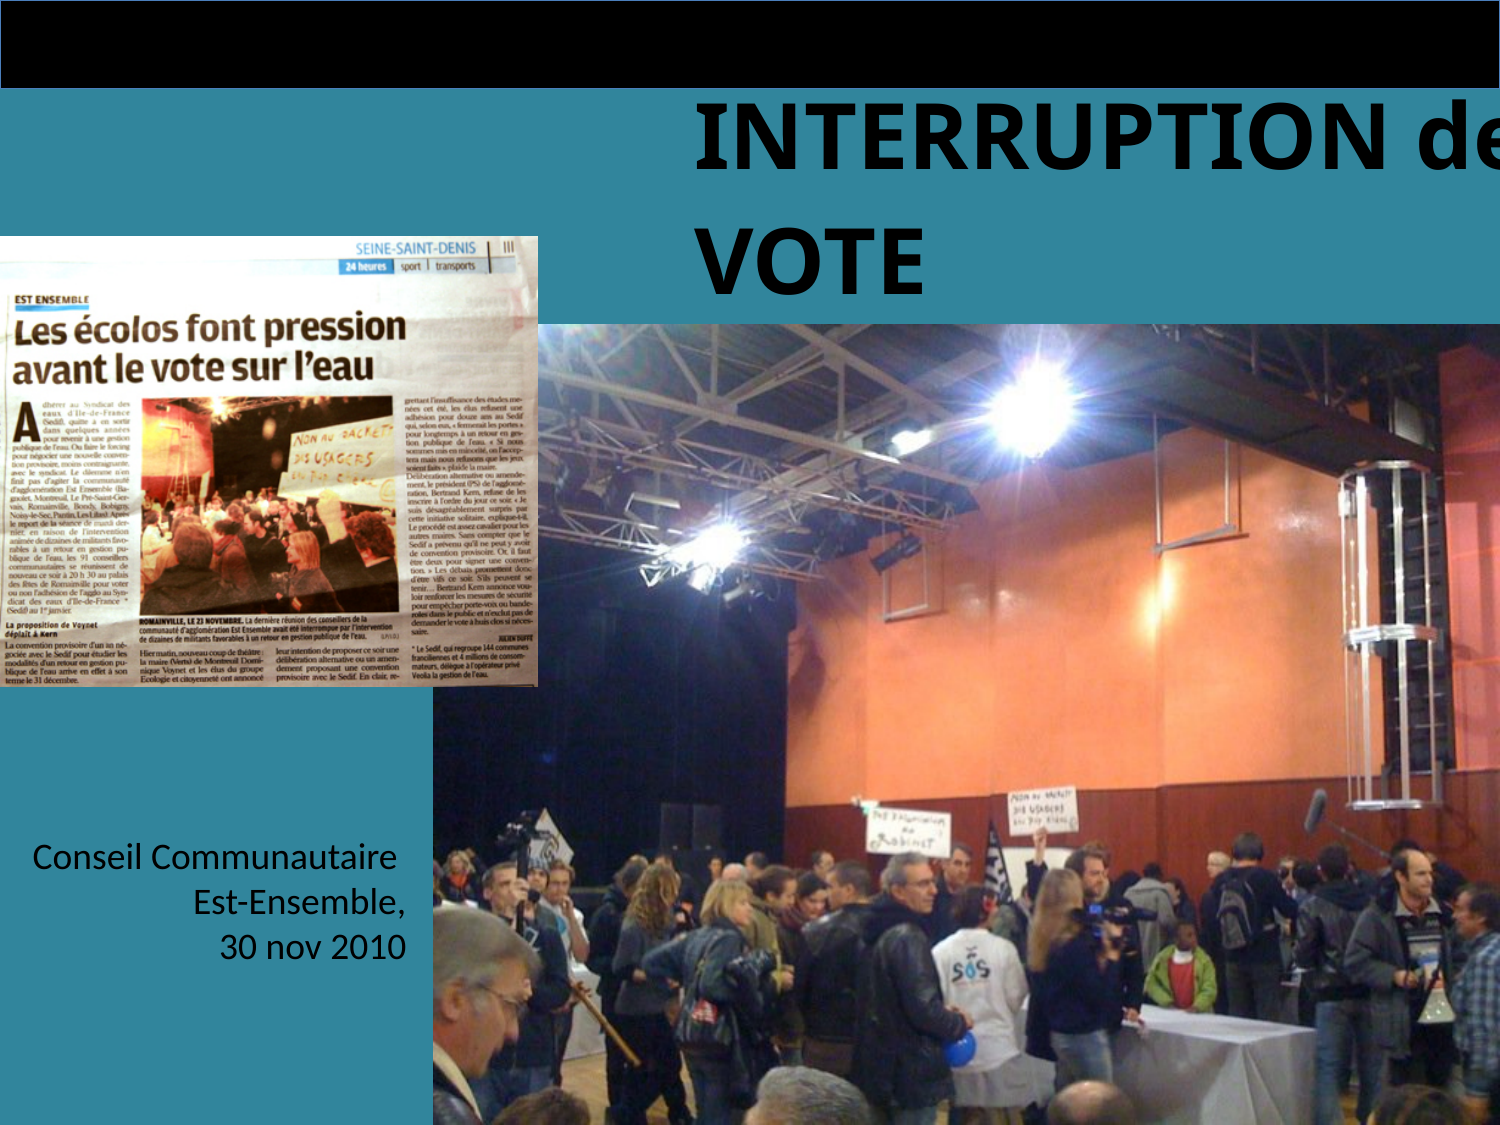

INTERRUPTION de VOTE
Conseil Communautaire
Est-Ensemble,
30 nov 2010